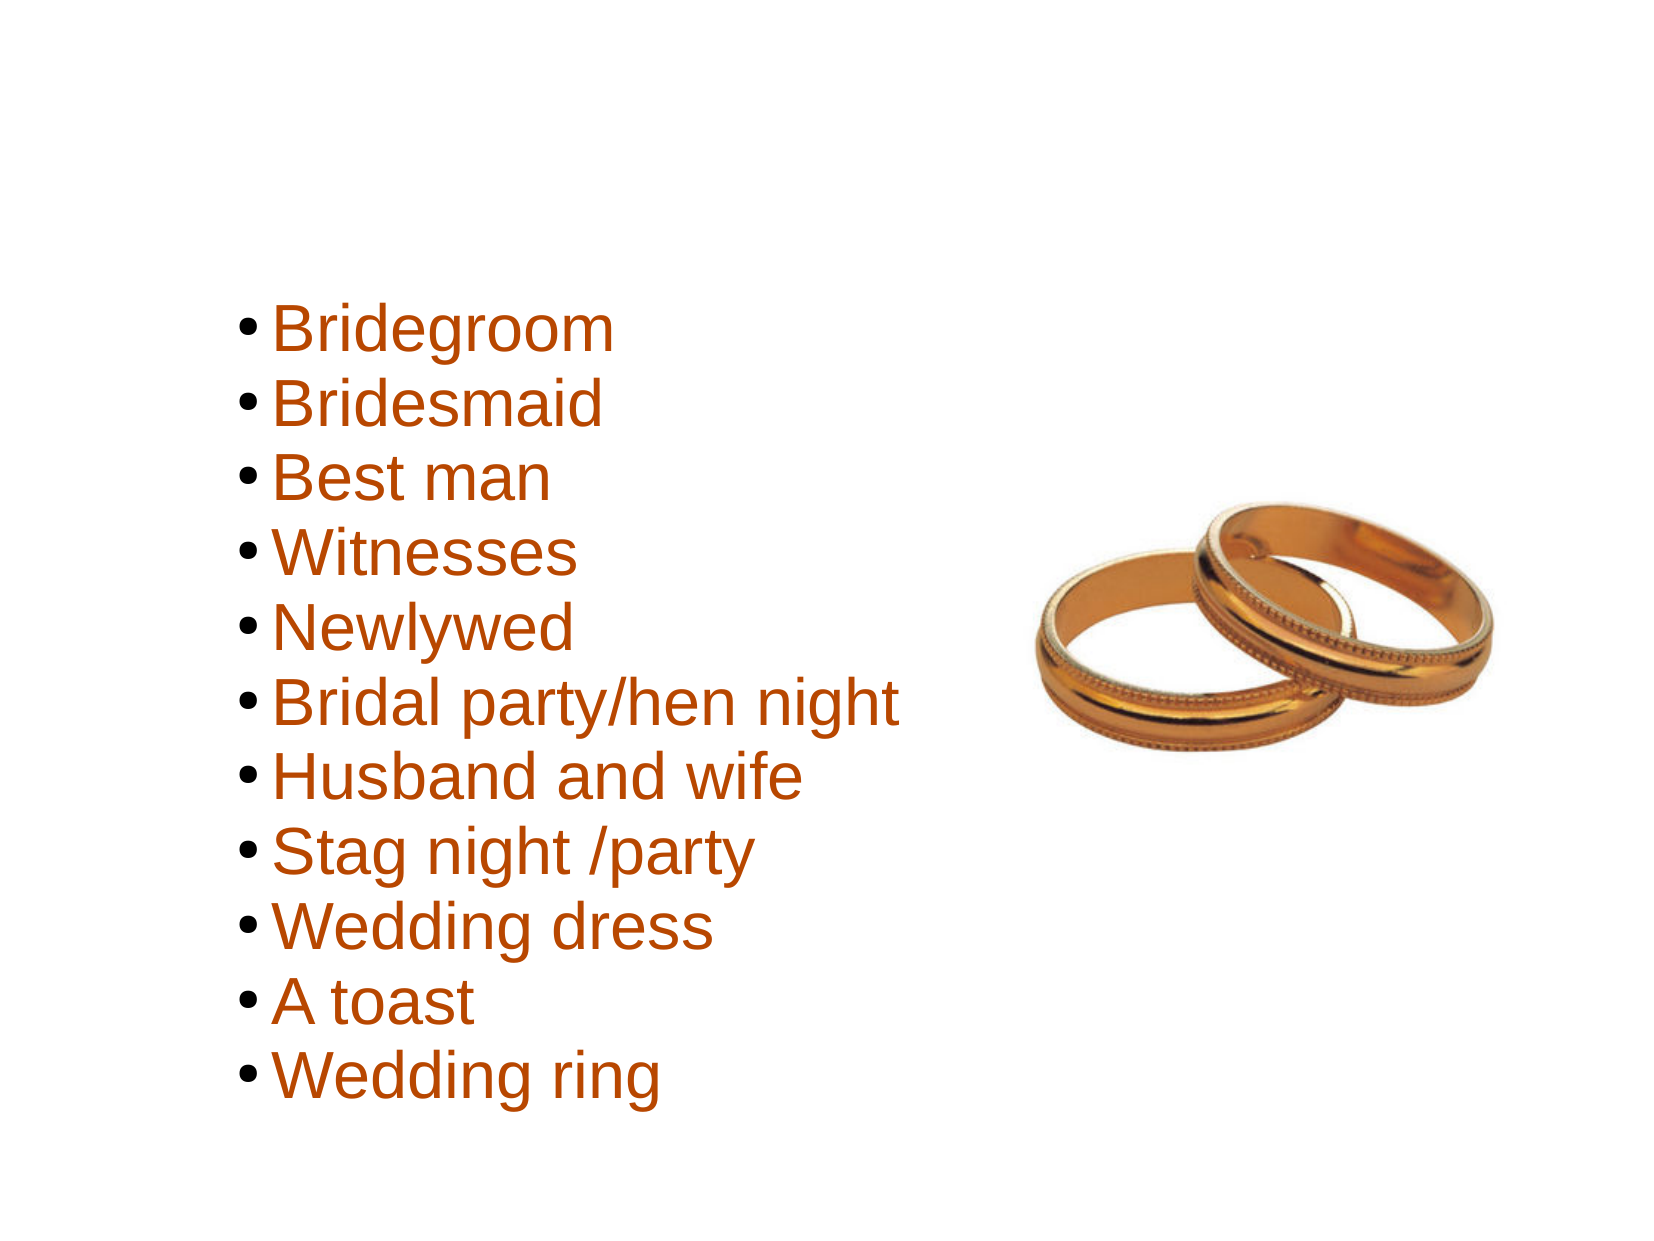

Bridegroom
Bridesmaid
Best man
Witnesses
Newlywed
Bridal party/hen night
Husband and wife
Stag night /party
Wedding dress
A toast
Wedding ring